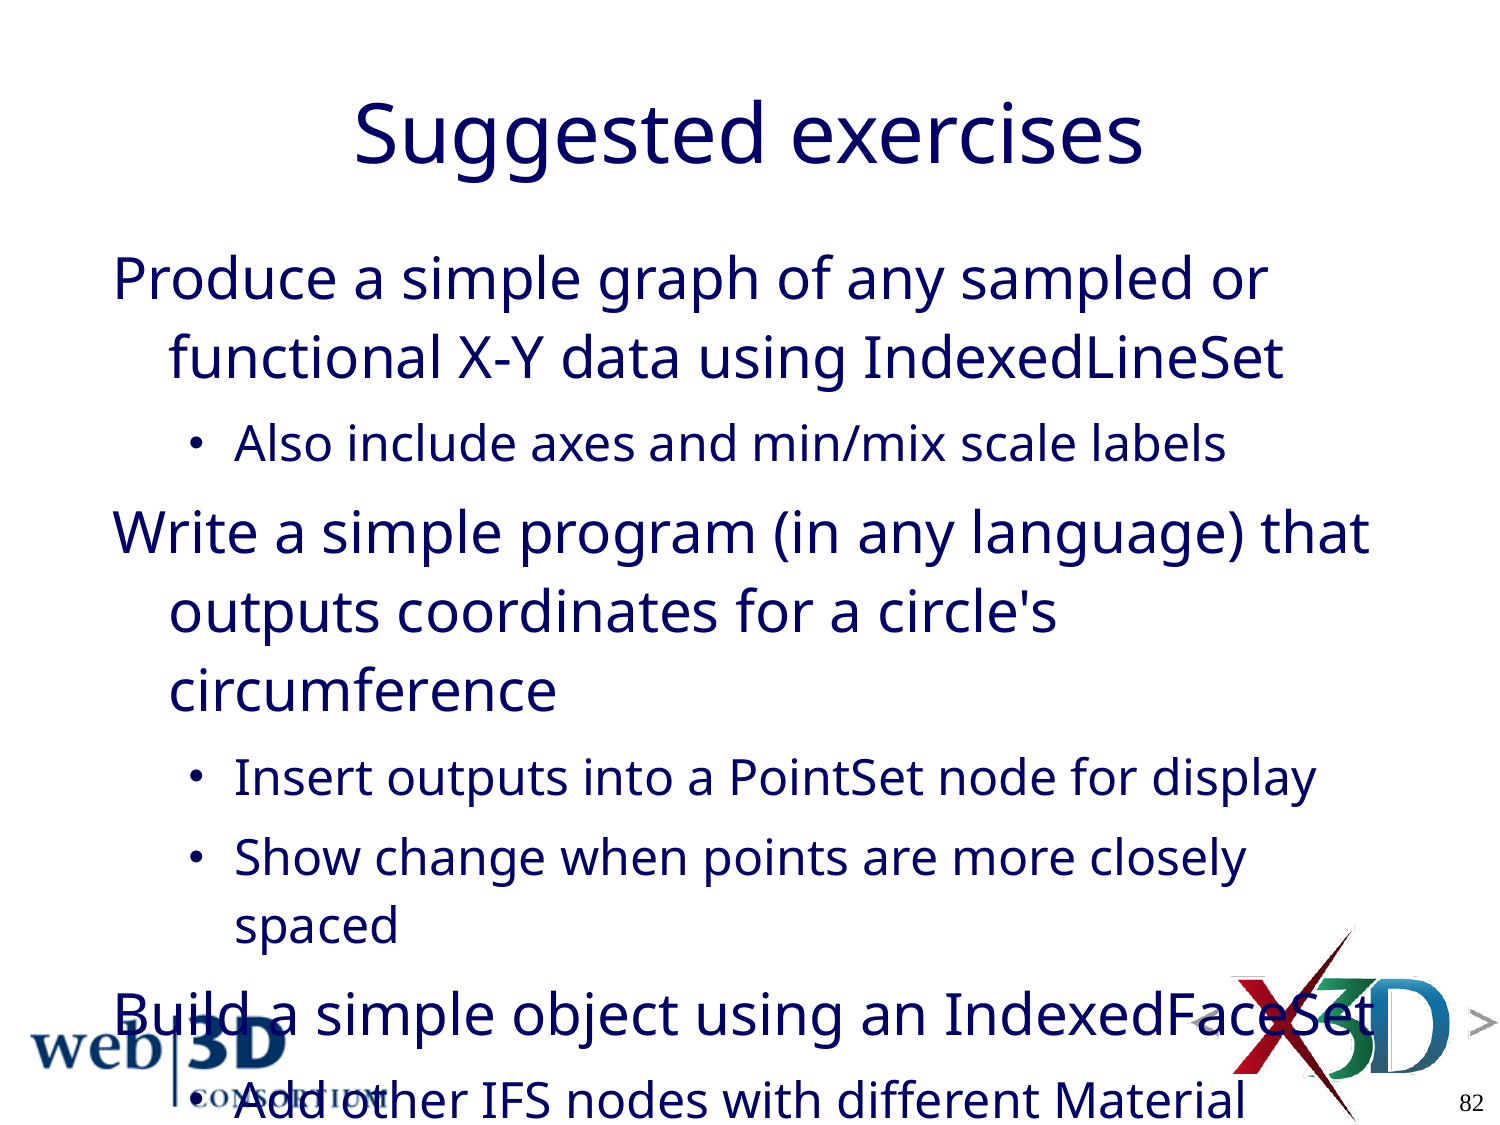

# Suggested exercises
Produce a simple graph of any sampled or functional X-Y data using IndexedLineSet
Also include axes and min/mix scale labels
Write a simple program (in any language) that outputs coordinates for a circle's circumference
Insert outputs into a PointSet node for display
Show change when points are more closely spaced
Build a simple object using an IndexedFaceSet
Add other IFS nodes with different Material values
Build examples with ElevationGrid, Extrusion